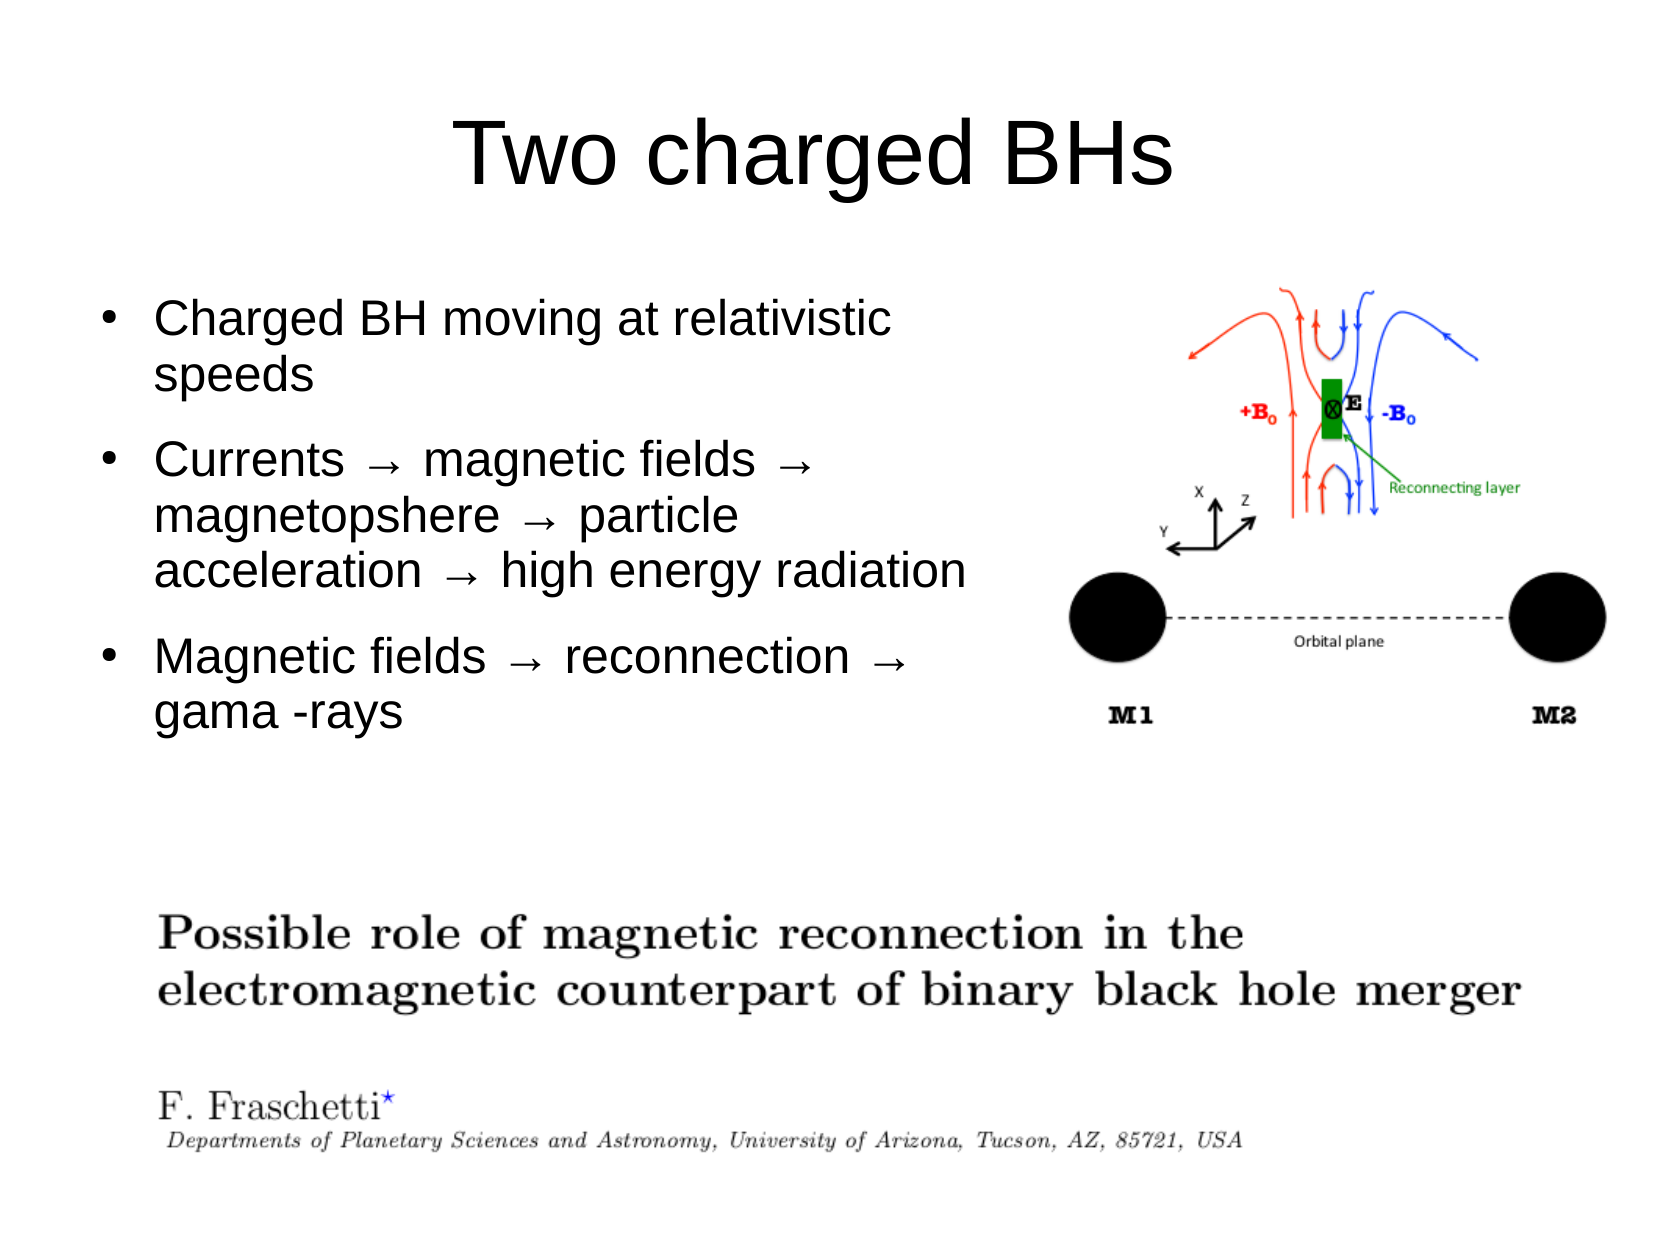

# Two charged BHs
Charged BH moving at relativistic speeds
Currents → magnetic fields → magnetopshere → particle acceleration → high energy radiation
Magnetic fields → reconnection → gama -rays